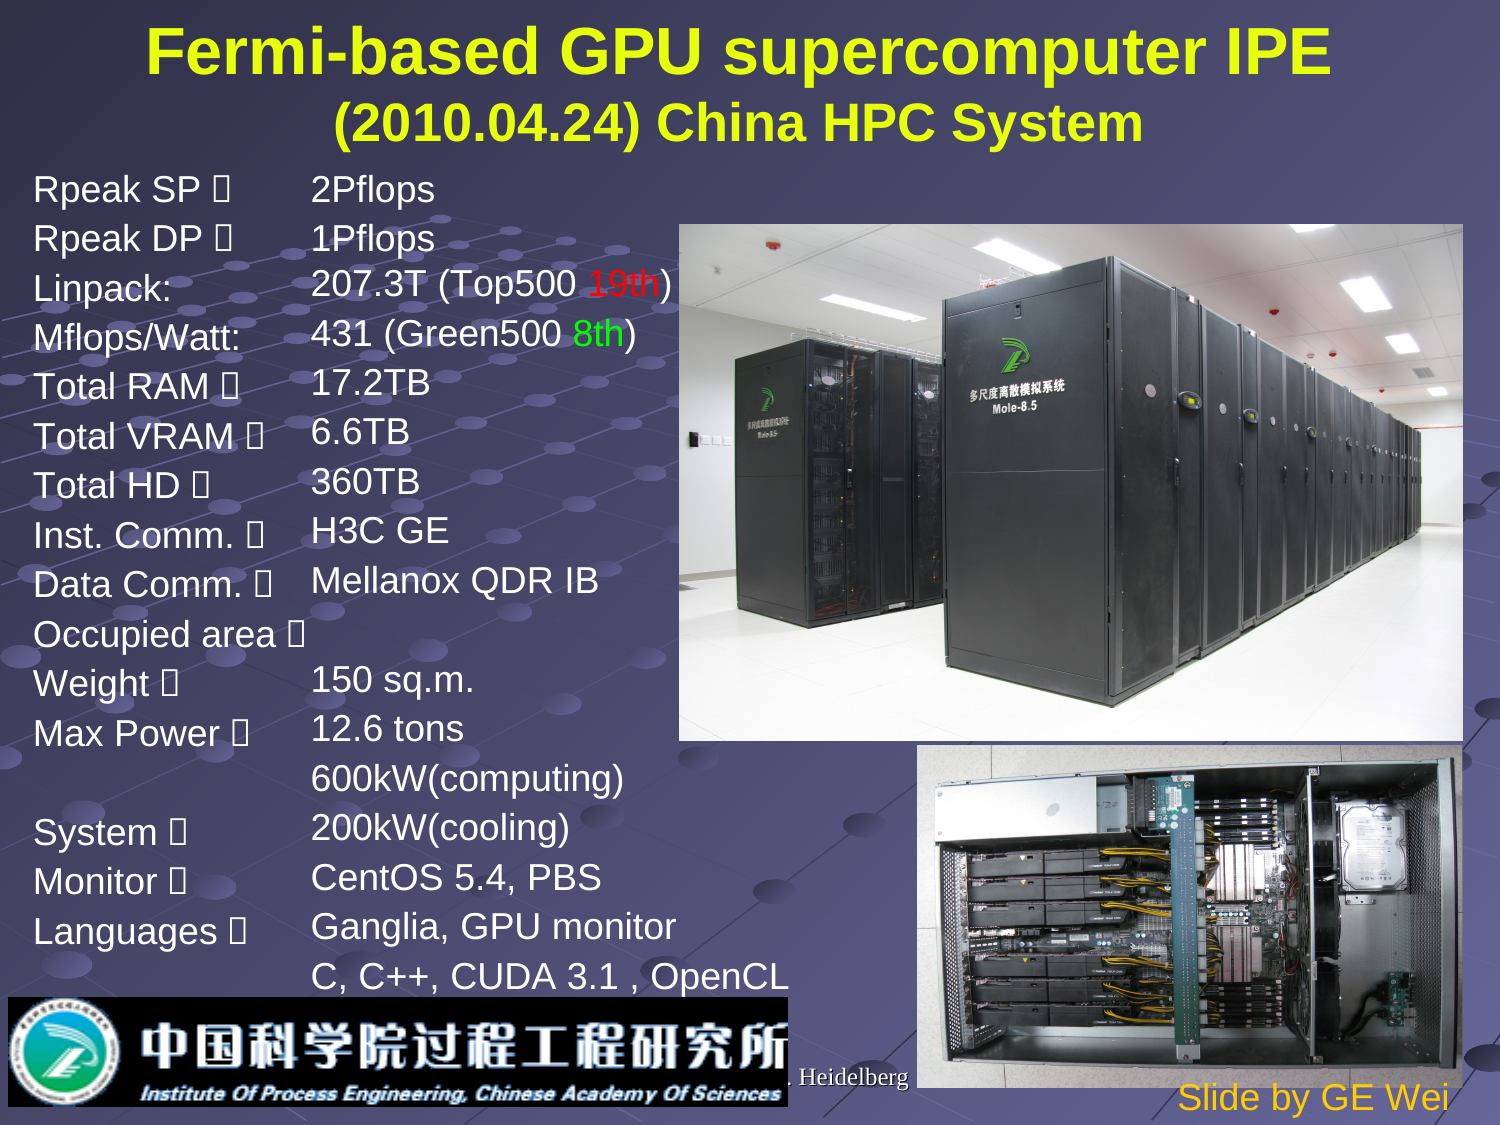

Fermi-based GPU supercomputer IPE (2010.04.24) China HPC System
Rpeak SP：
Rpeak DP：
Linpack:
Mflops/Watt:
Total RAM：
Total VRAM：
Total HD：
Inst. Comm.：
Data Comm.：
Occupied area：
Weight：
Max Power：
System：
Monitor：
Languages：
2Pflops
1Pflops
207.3T (Top500 19th)
431 (Green500 8th)
17.2TB
6.6TB
360TB
H3C GE
Mellanox QDR IB
150 sq.m.
12.6 tons
600kW(computing) 200kW(cooling)
CentOS 5.4, PBS
Ganglia, GPU monitor
C, C++, CUDA 3.1 , OpenCL
Slide by GE Wei